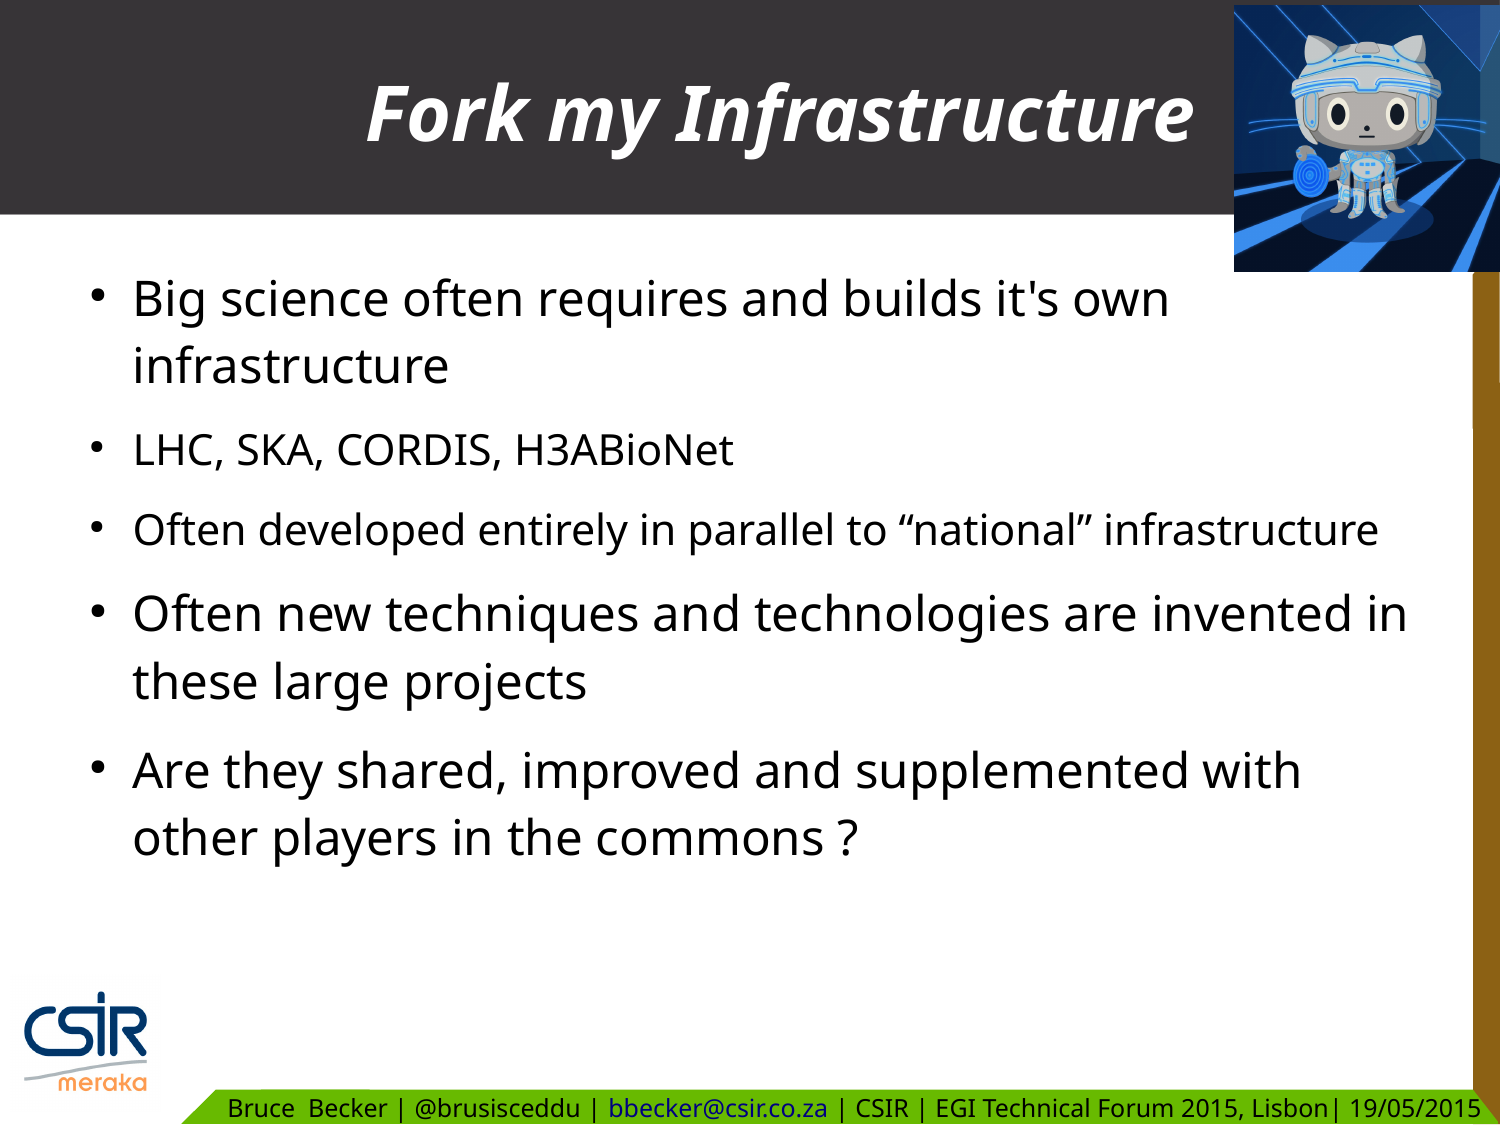

# Fork my Infrastructure
Big science often requires and builds it's own infrastructure
LHC, SKA, CORDIS, H3ABioNet
Often developed entirely in parallel to “national” infrastructure
Often new techniques and technologies are invented in these large projects
Are they shared, improved and supplemented with other players in the commons ?